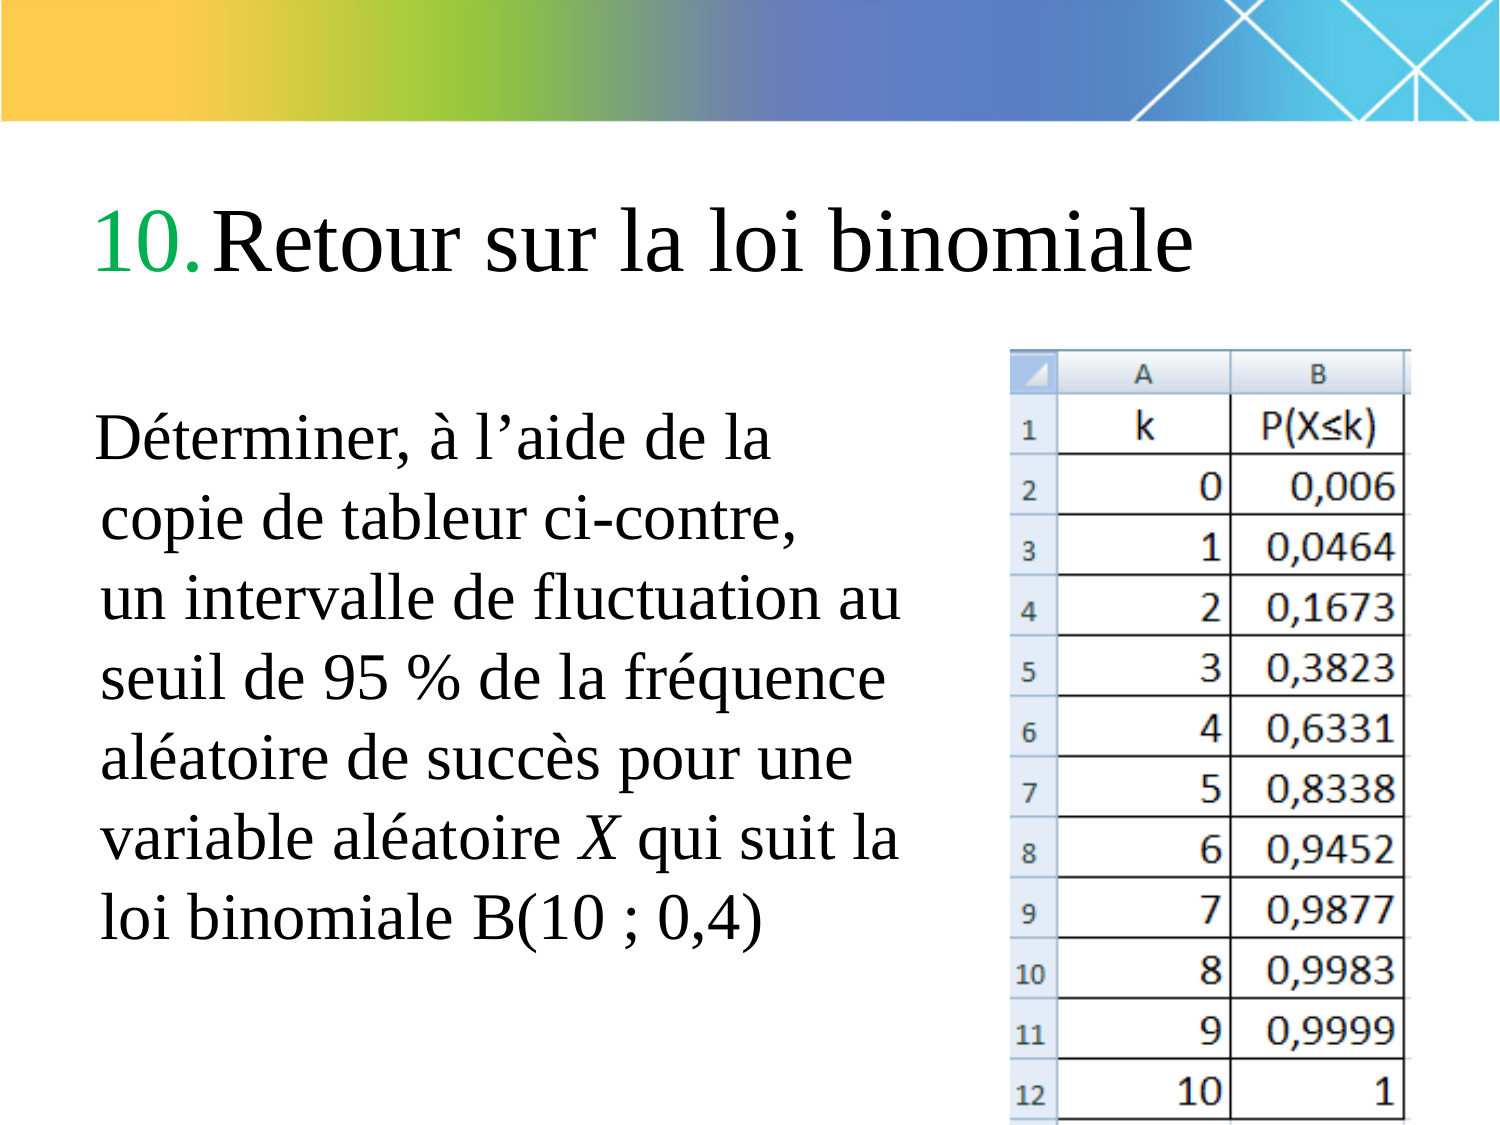

# Retour sur la loi binomiale
 Déterminer, à l’aide de la copie de tableur ci-contre,
un intervalle de fluctuation au seuil de 95 % de la fréquence aléatoire de succès pour une variable aléatoire X qui suit la loi binomiale B(10 ; 0,4)